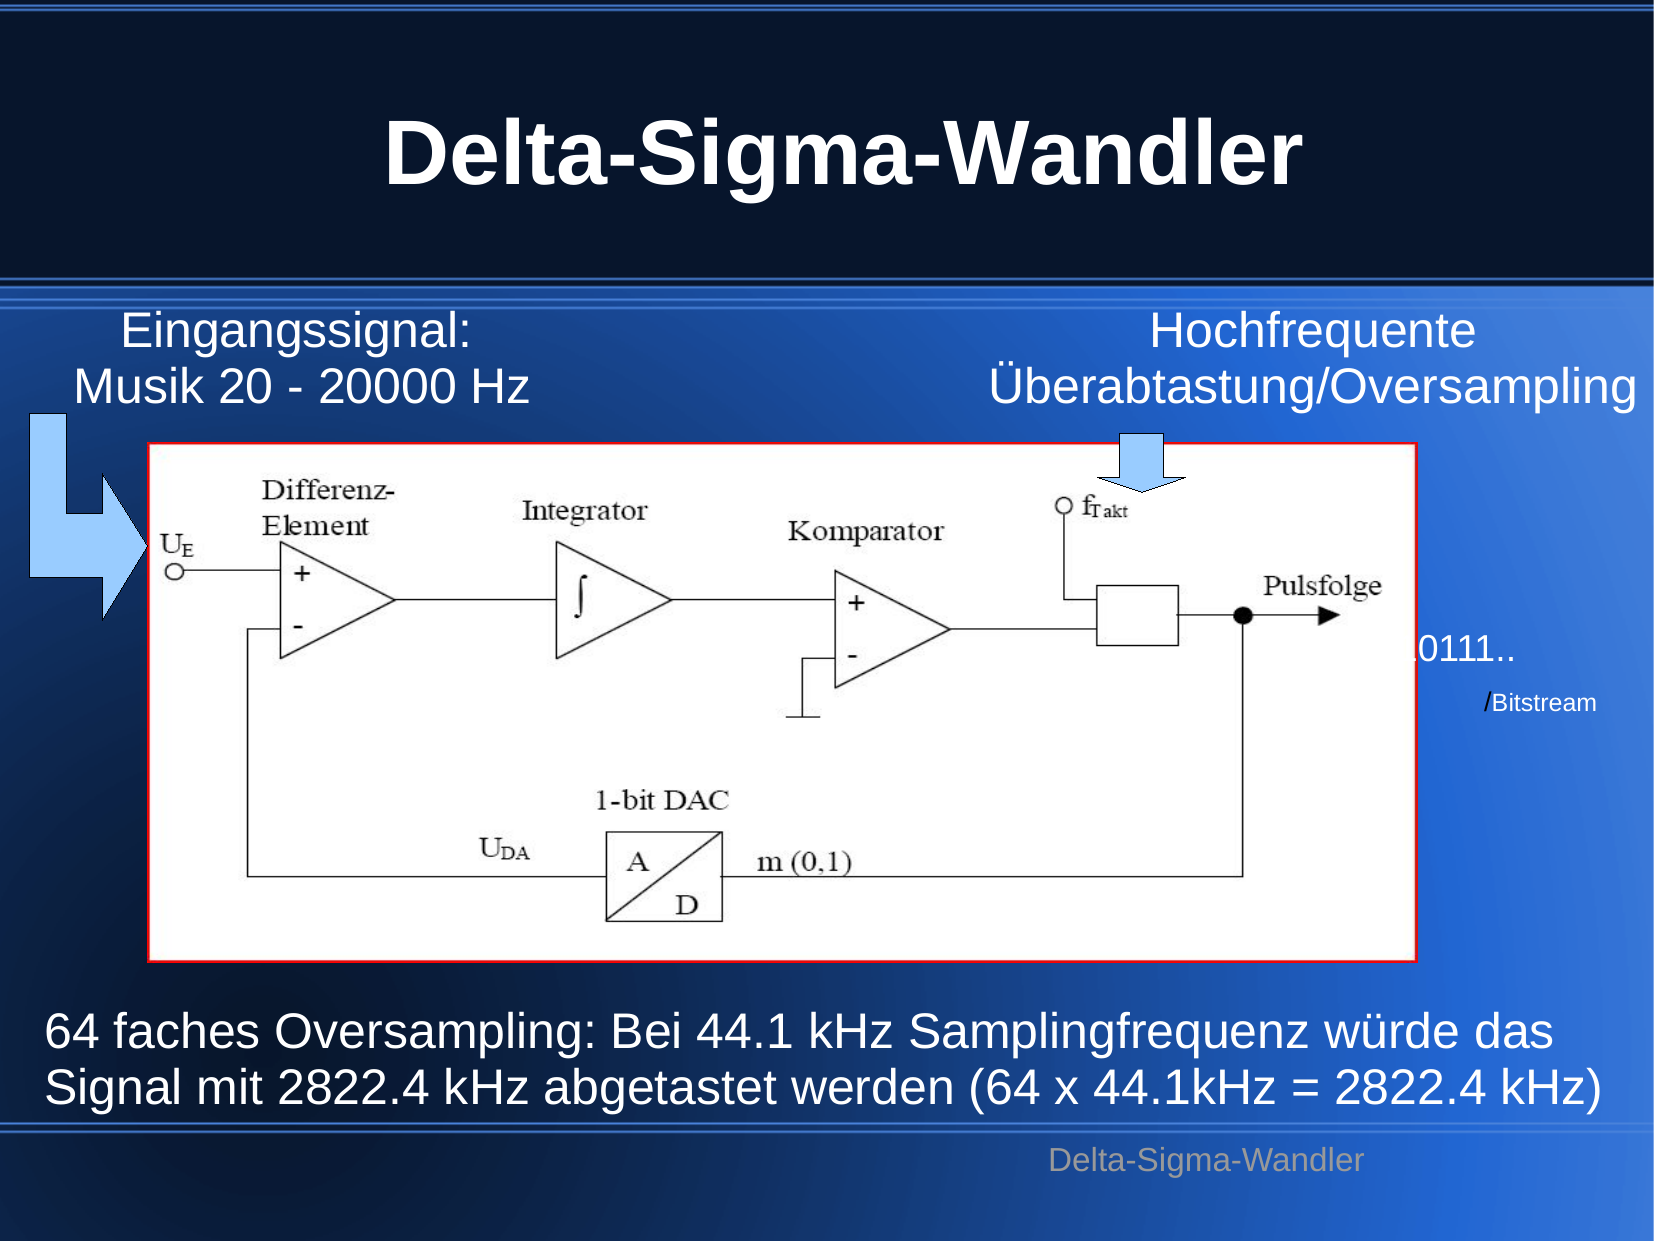

# Delta-Sigma-Wandler
Eingangssignal:
Musik 20 - 20000 Hz
Hochfrequente
Überabtastung/Oversampling
2822.4 kHz
101010111..
 /Bitstream
64 faches Oversampling: Bei 44.1 kHz Samplingfrequenz würde das
Signal mit 2822.4 kHz abgetastet werden (64 x 44.1kHz = 2822.4 kHz)
Delta-Sigma-Wandler